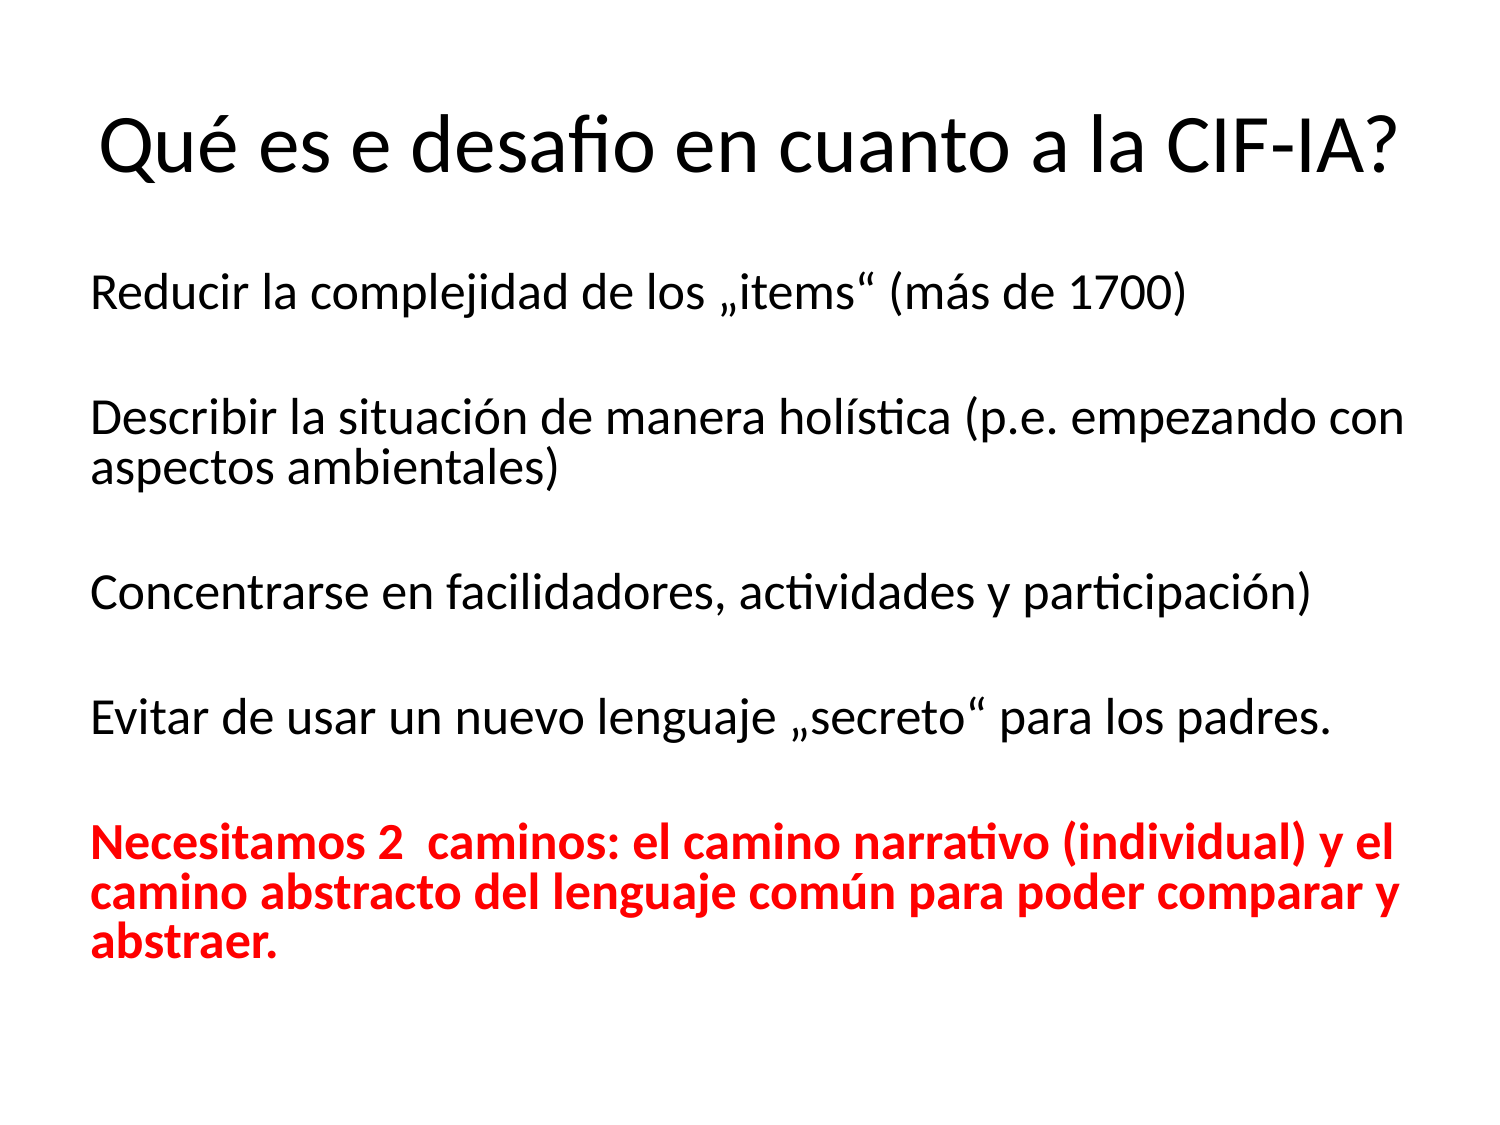

# Qué es e desafio en cuanto a la CIF-IA?
Reducir la complejidad de los „items“ (más de 1700)
Describir la situación de manera holística (p.e. empezando con aspectos ambientales)
Concentrarse en facilidadores, actividades y participación)
Evitar de usar un nuevo lenguaje „secreto“ para los padres.
Necesitamos 2 caminos: el camino narrativo (individual) y el camino abstracto del lenguaje común para poder comparar y abstraer.